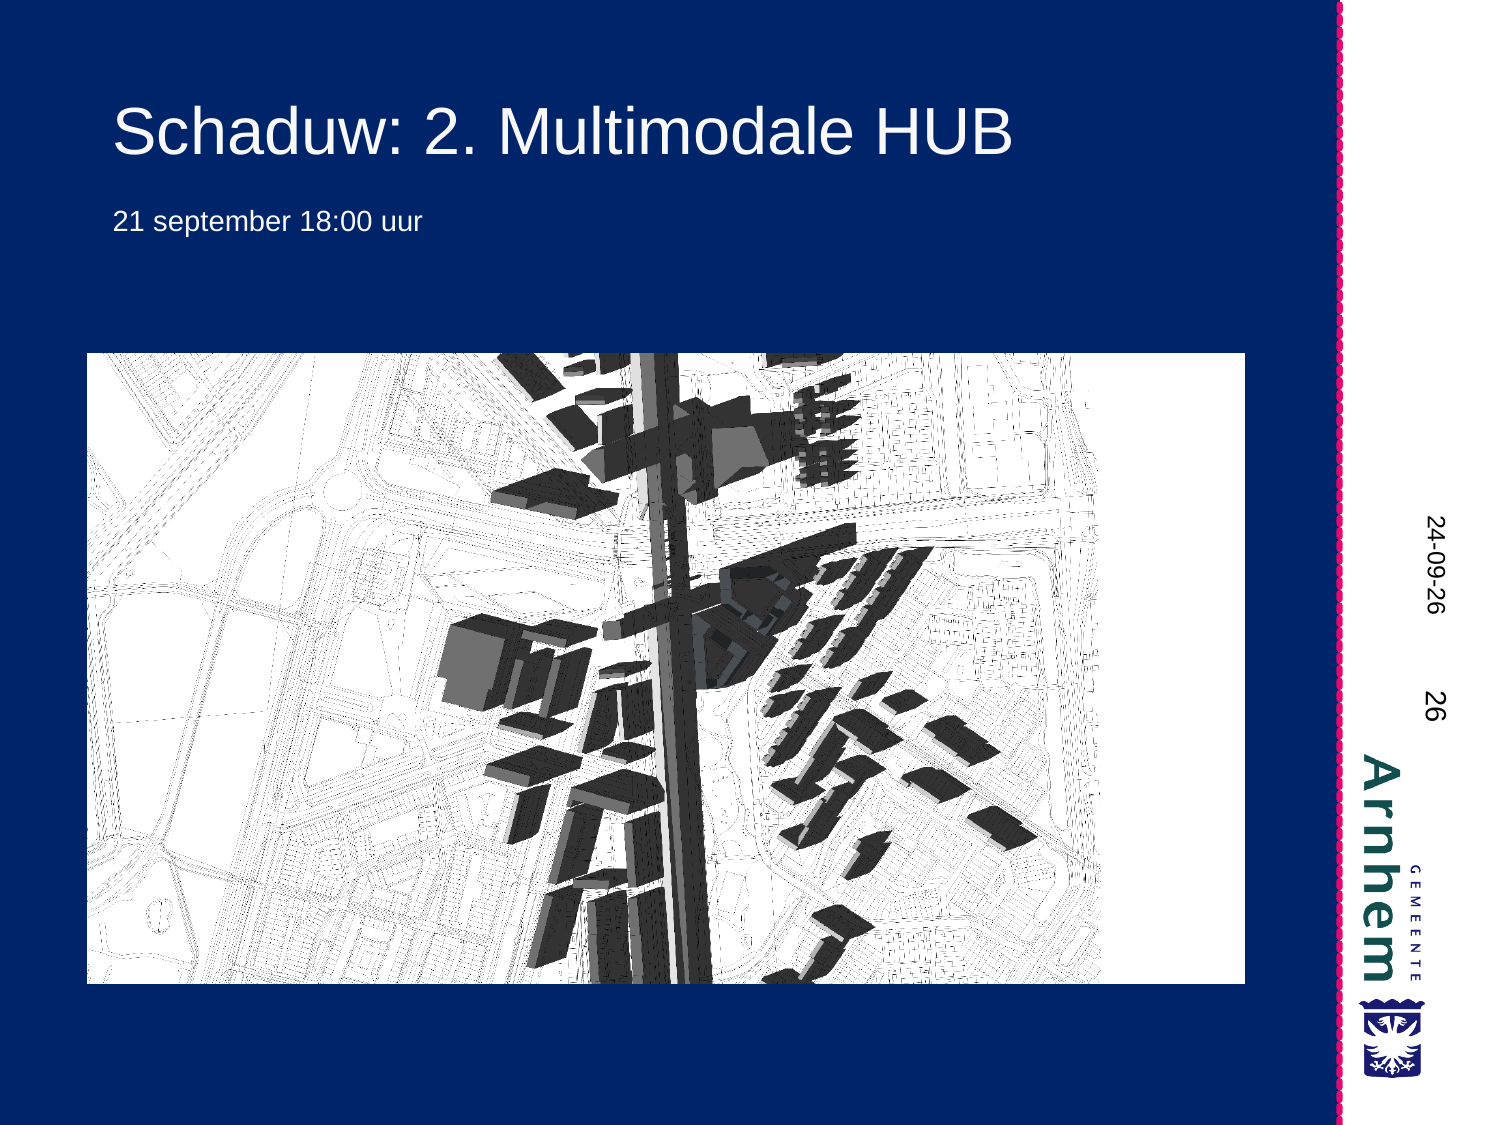

Schaduw: 2. Multimodale HUB
21 september 18:00 uur